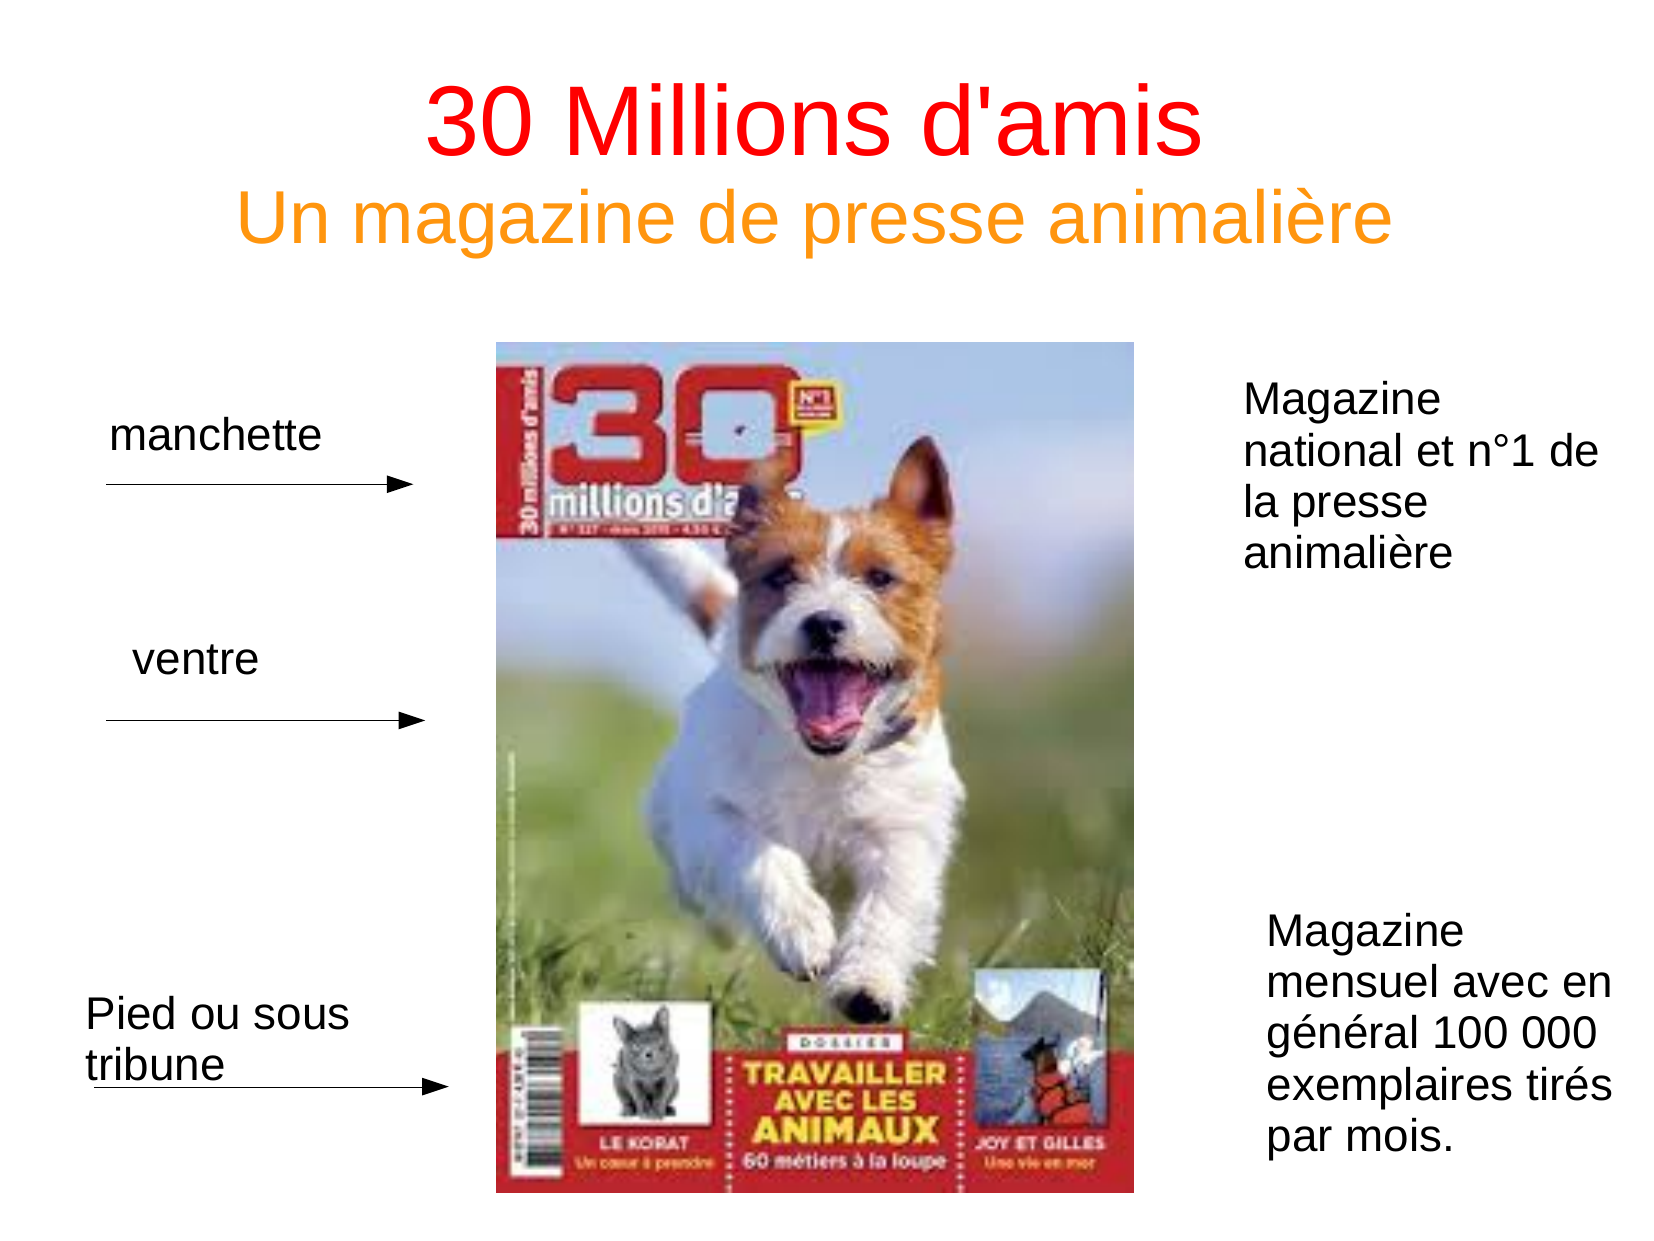

# 30 Millions d'amis Un magazine de presse animalière
Magazine national et n°1 de la presse animalière
manchette
ventre
Magazine mensuel avec en général 100 000 exemplaires tirés par mois.
Pied ou sous tribune